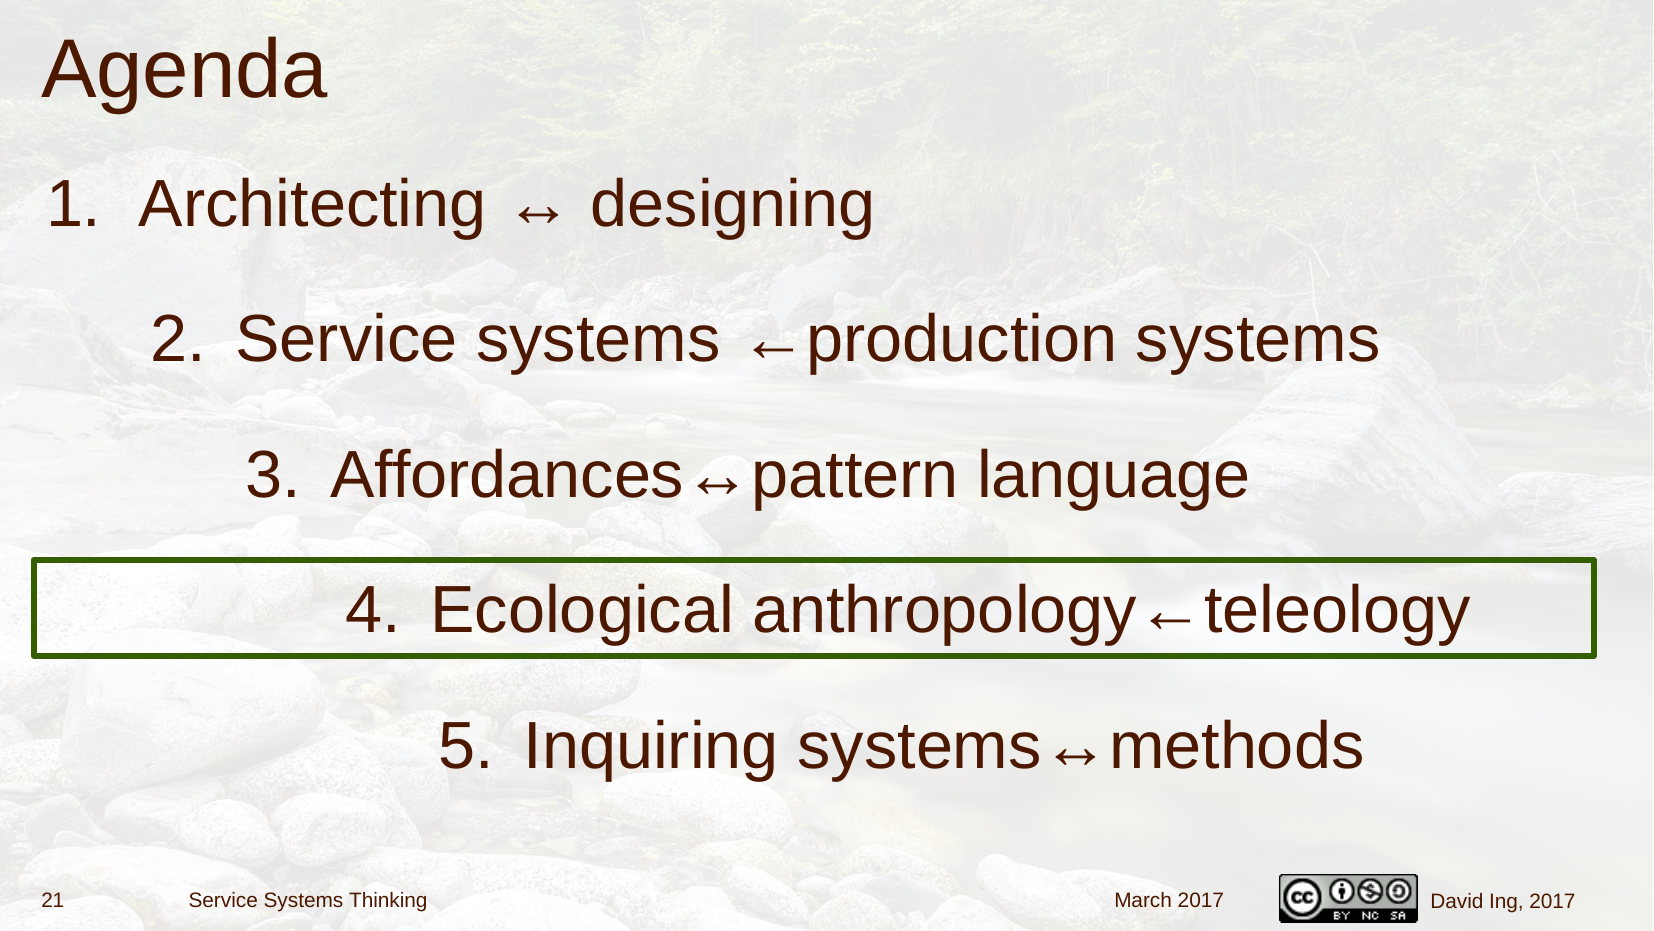

# Agenda
| 1. | Architecting ↔ designing | | | | |
| --- | --- | --- | --- | --- | --- |
| | 2. | Service systems ←production systems | | | |
| | | 3. | Affordances↔pattern language | | |
| | | | 4. | Ecological anthropology←teleology | |
| | | | | 5. | Inquiring systems↔methods |
Service Systems Thinking
March 2017
21